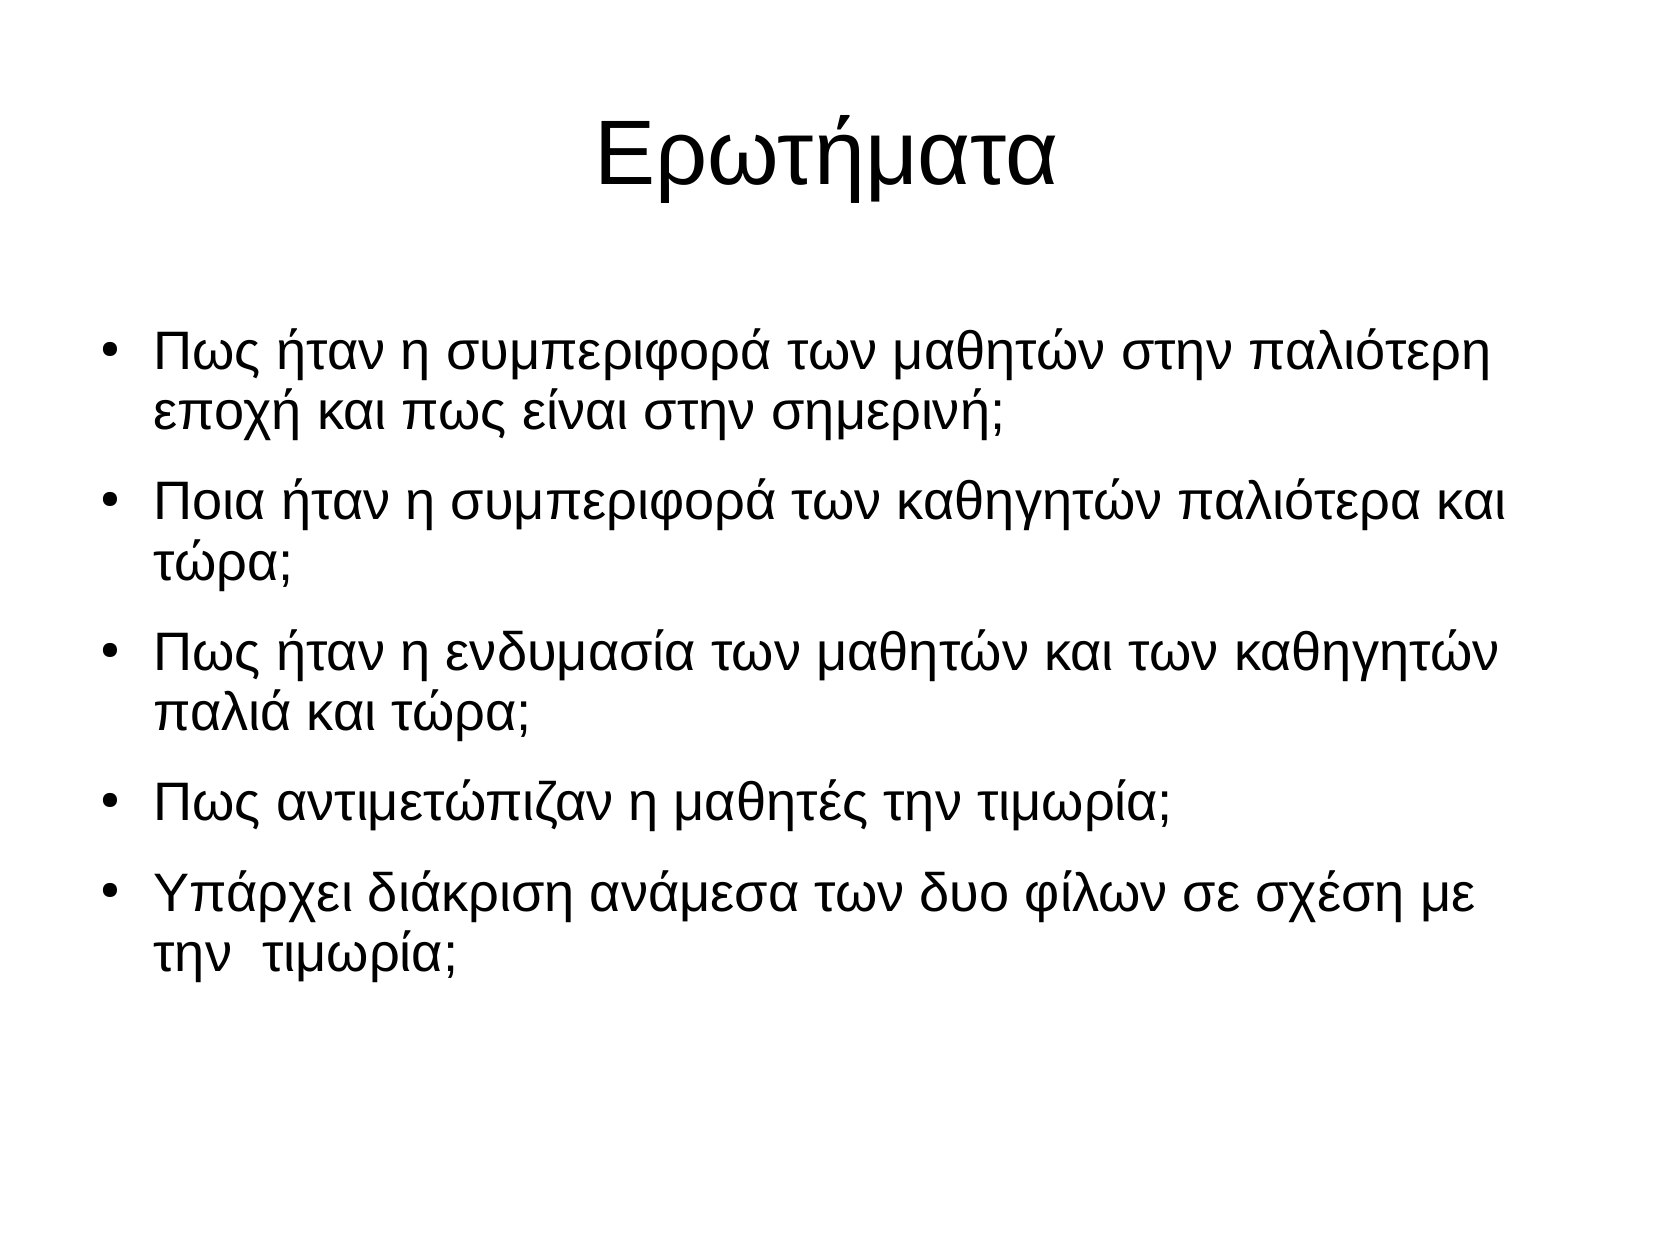

# Ερωτήματα
Πως ήταν η συμπεριφορά των μαθητών στην παλιότερη εποχή και πως είναι στην σημερινή;
Ποια ήταν η συμπεριφορά των καθηγητών παλιότερα και τώρα;
Πως ήταν η ενδυμασία των μαθητών και των καθηγητών παλιά και τώρα;
Πως αντιμετώπιζαν η μαθητές την τιμωρία;
Υπάρχει διάκριση ανάμεσα των δυο φίλων σε σχέση με την τιμωρία;